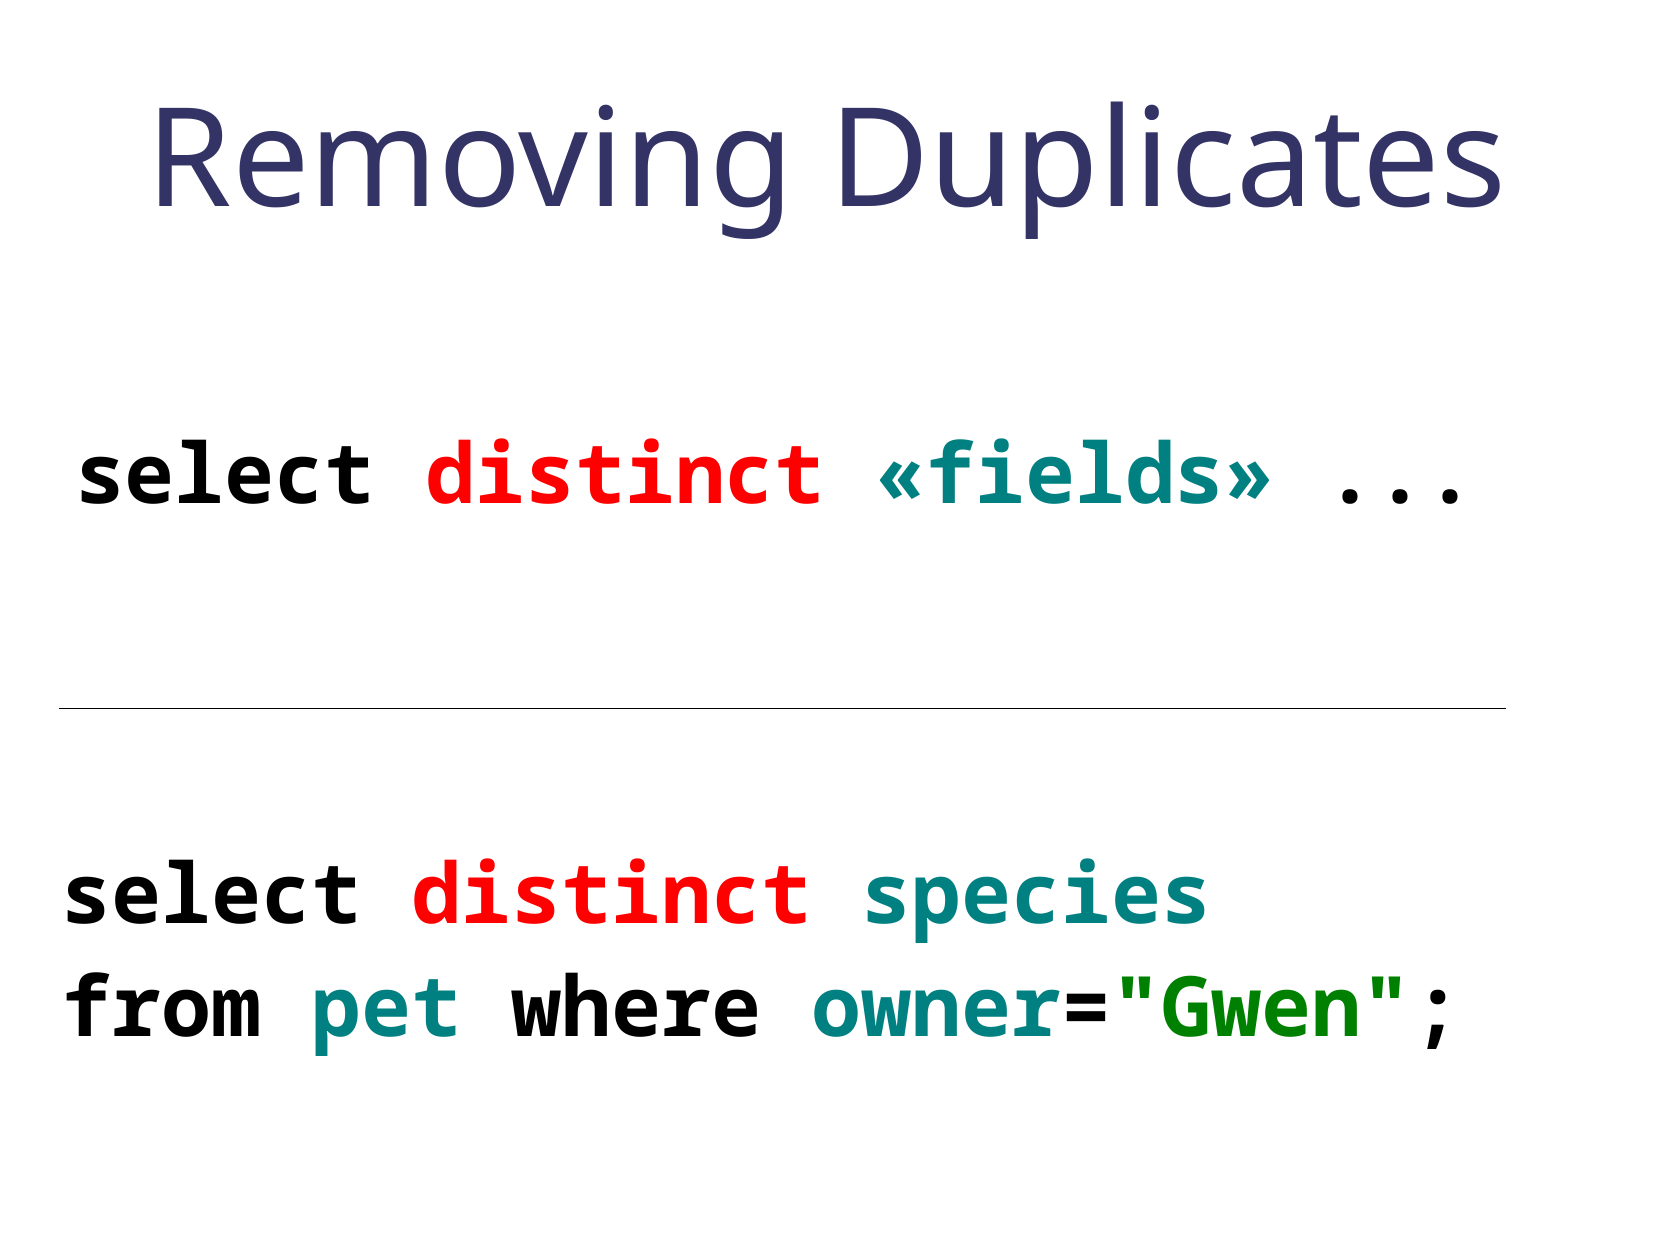

# Removing Duplicates
select distinct «fields» ...
select distinct species
from pet where owner="Gwen";